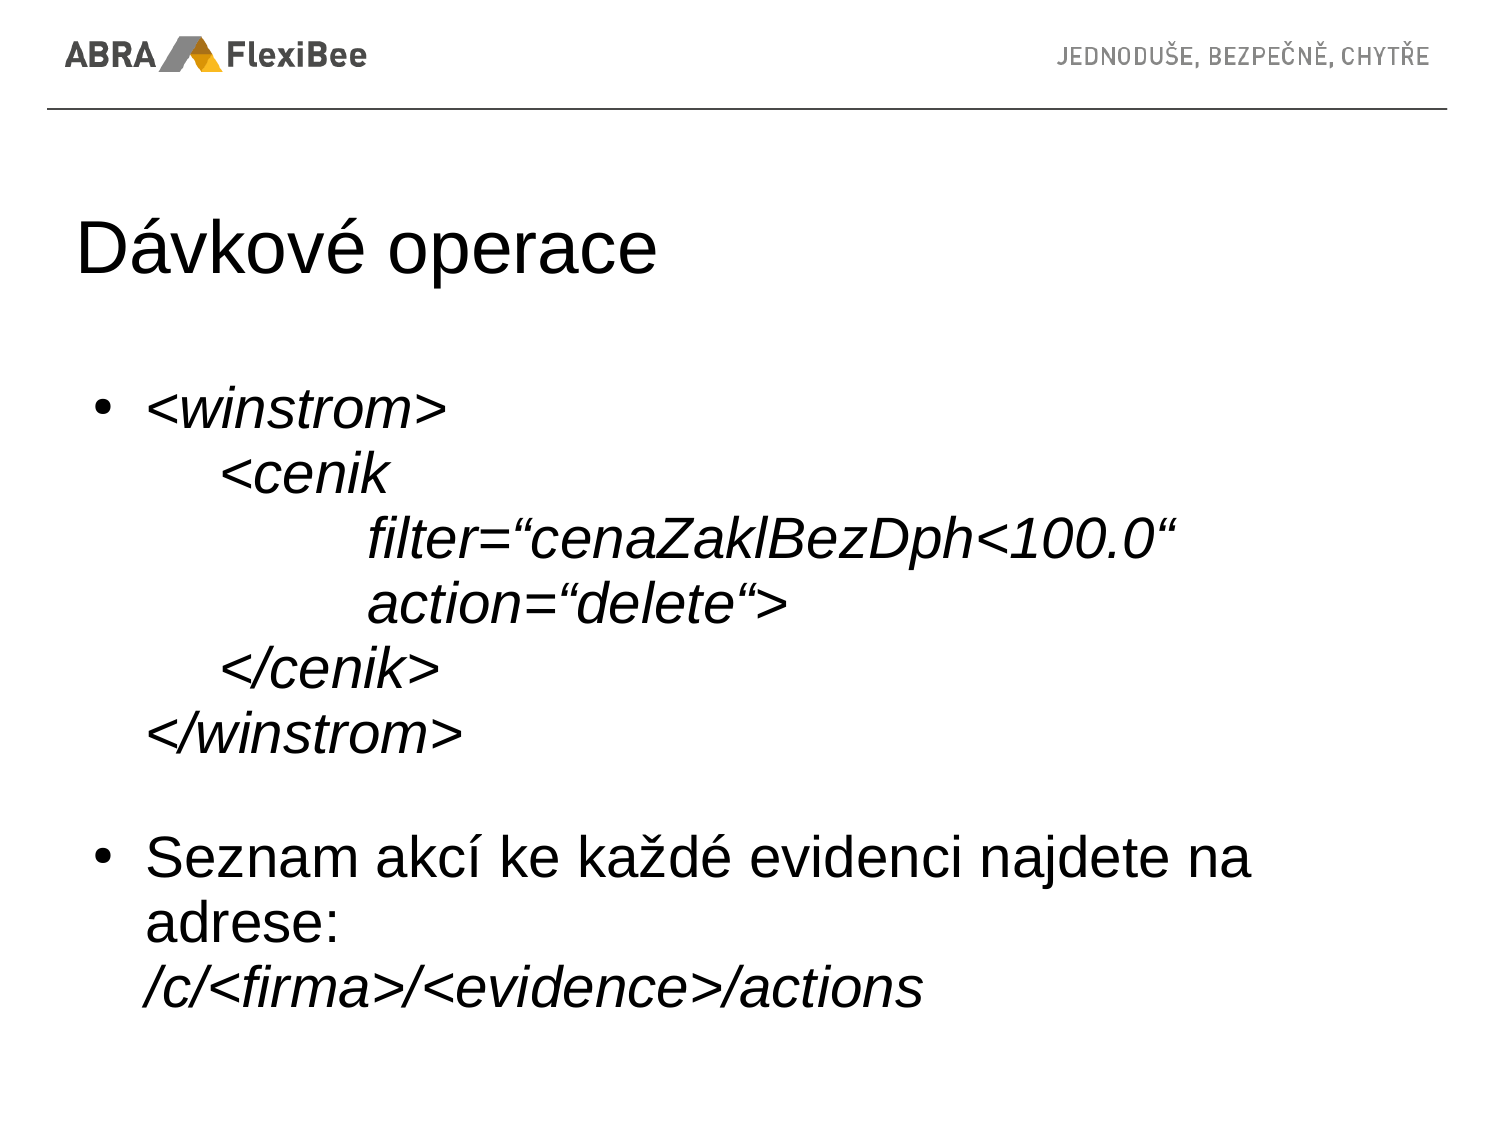

# Dávkové operace
<winstrom>
	<cenik
			filter=“cenaZaklBezDph<100.0“
			action=“delete“>
	</cenik>
</winstrom>
Seznam akcí ke každé evidenci najdete na adrese:
/c/<firma>/<evidence>/actions